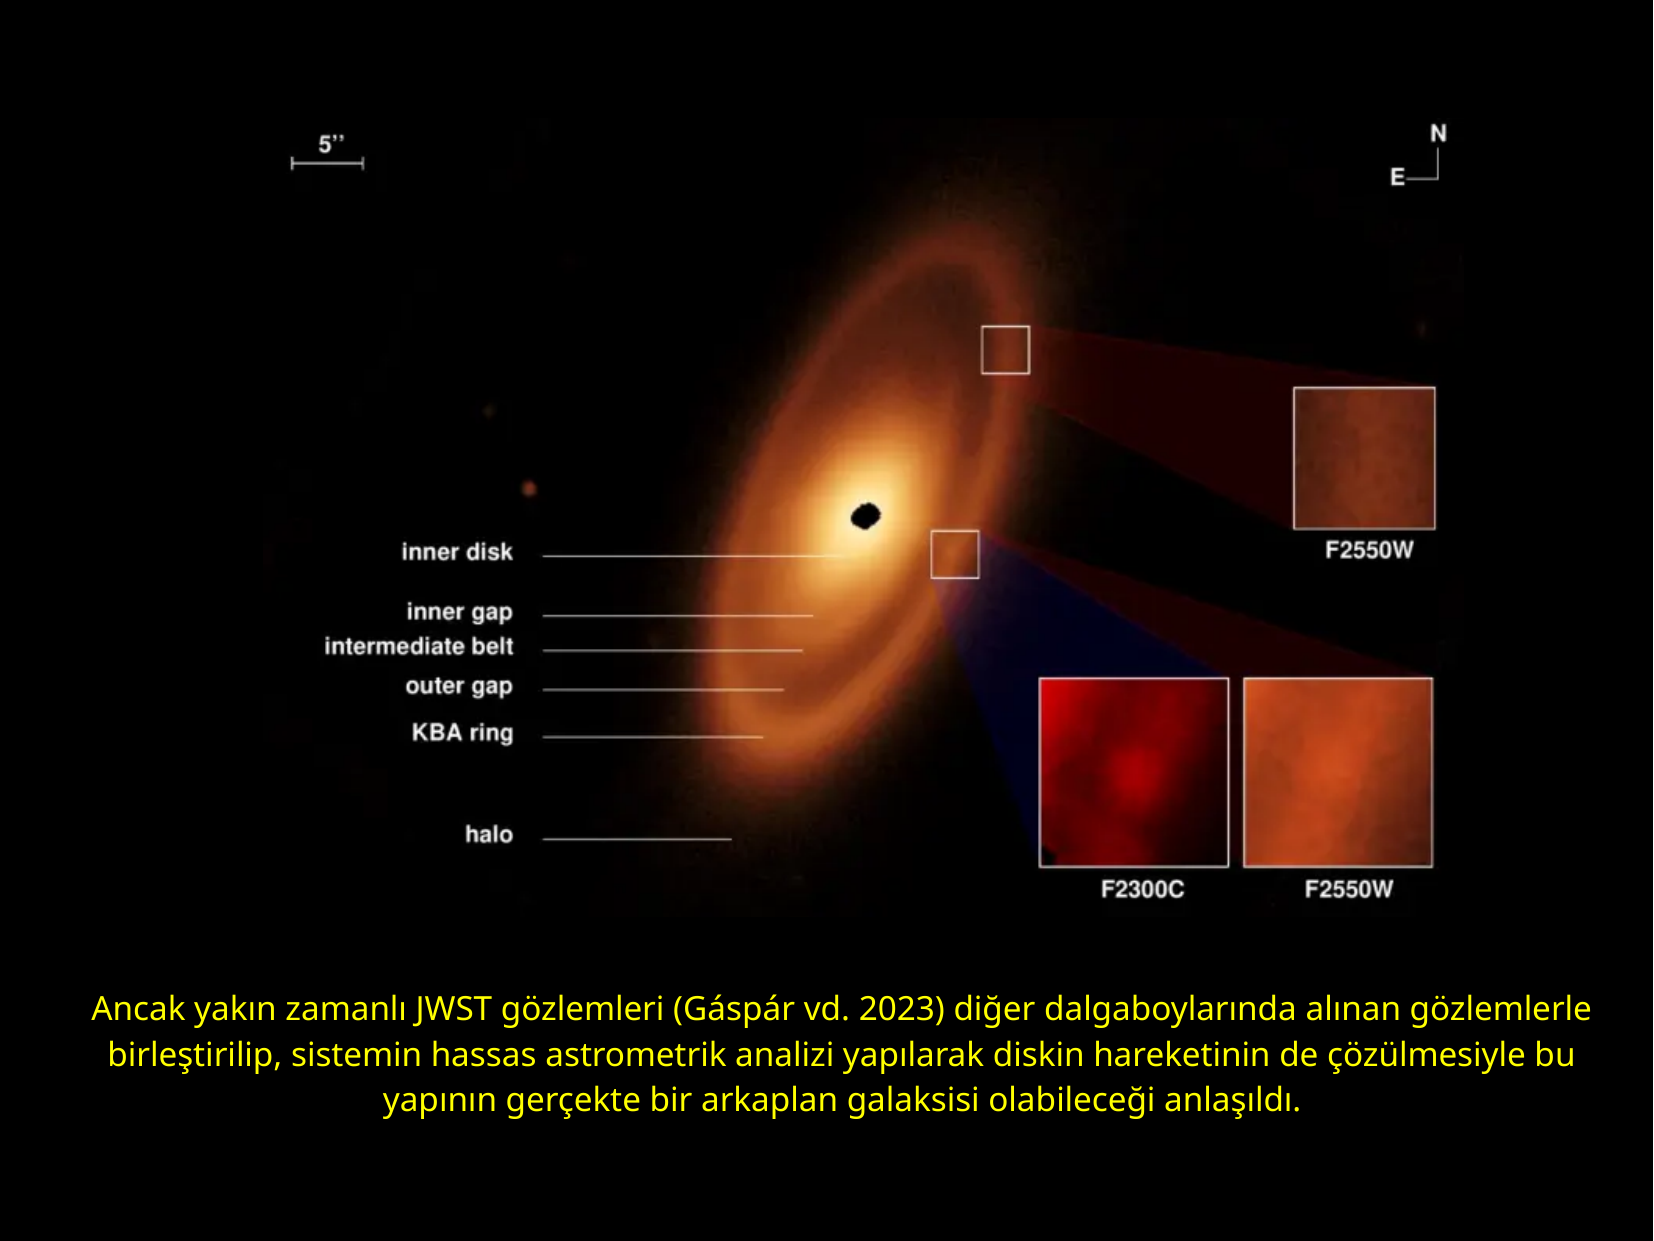

Ancak yakın zamanlı JWST gözlemleri (Gáspár vd. 2023) diğer dalgaboylarında alınan gözlemlerle birleştirilip, sistemin hassas astrometrik analizi yapılarak diskin hareketinin de çözülmesiyle bu yapının gerçekte bir arkaplan galaksisi olabileceği anlaşıldı.